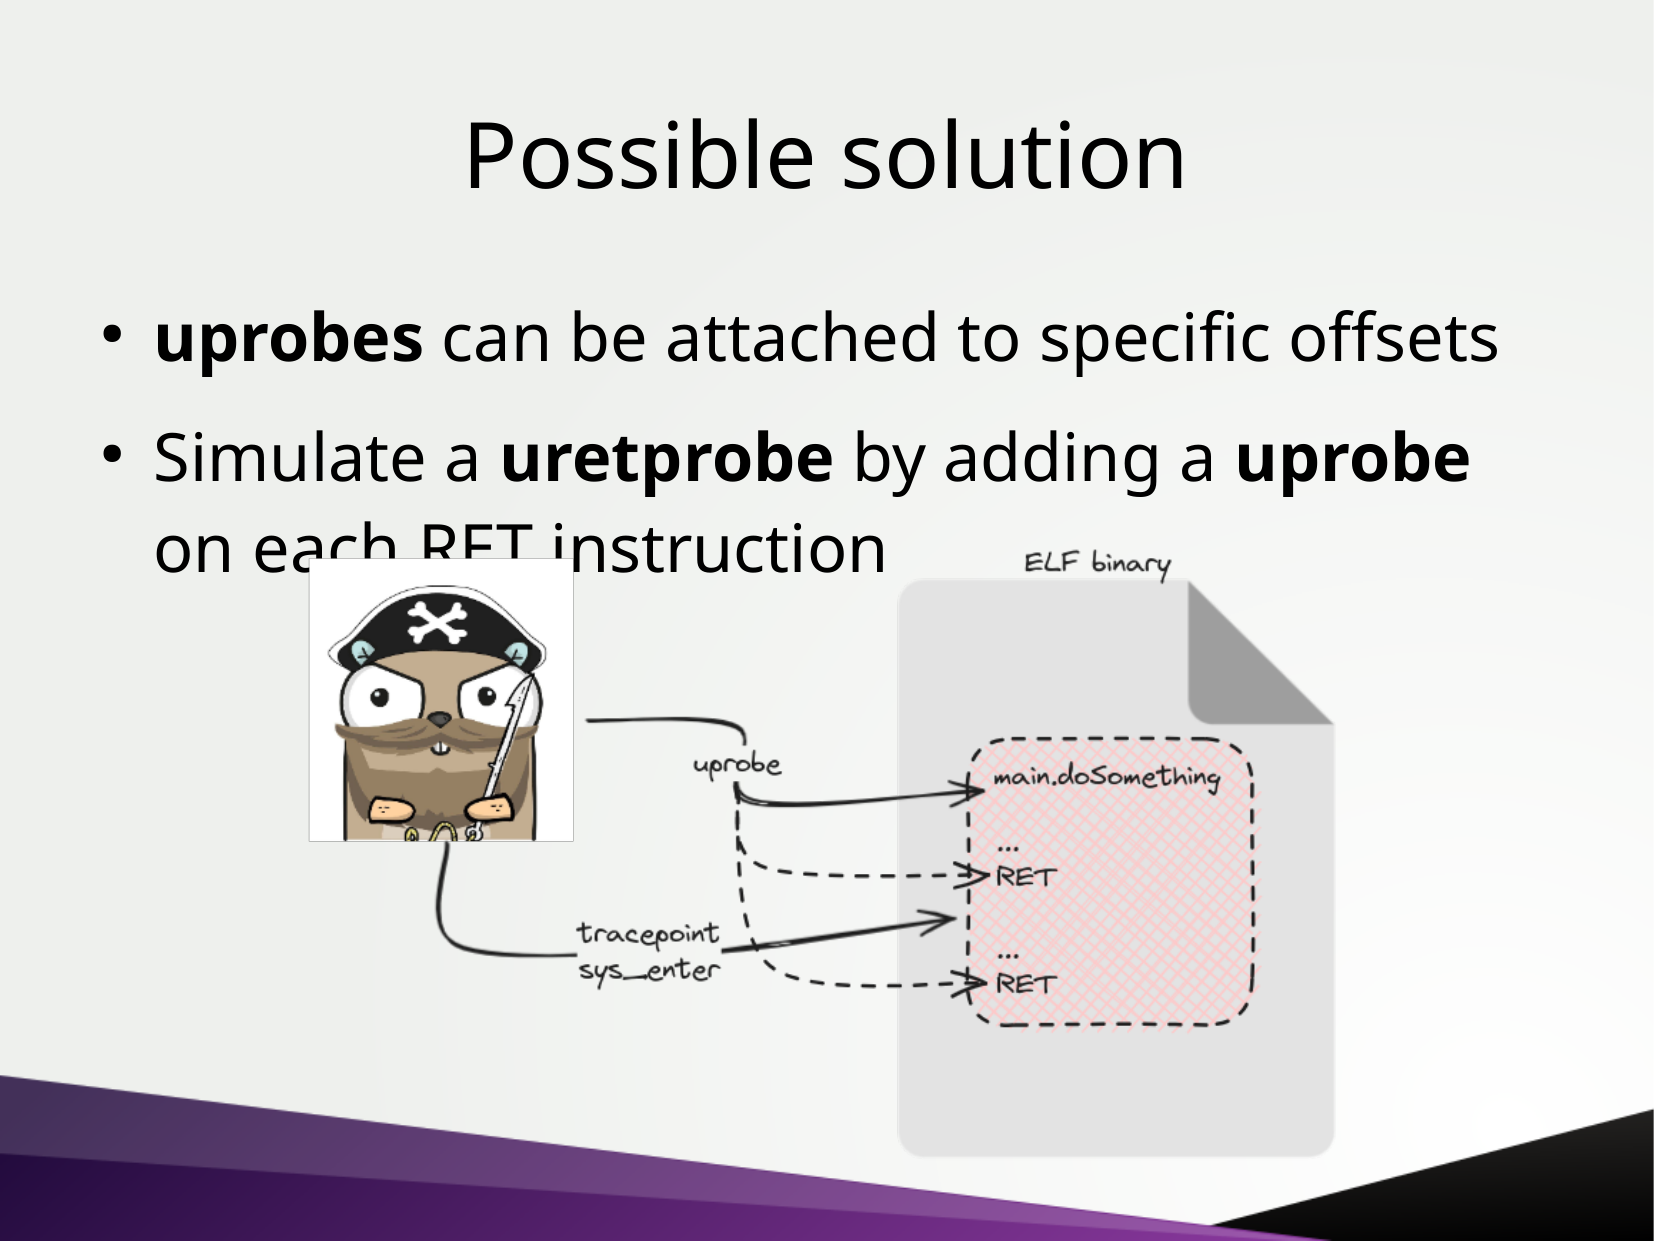

# Possible solution
uprobes can be attached to specific offsets
Simulate a uretprobe by adding a uprobe on each RET instruction